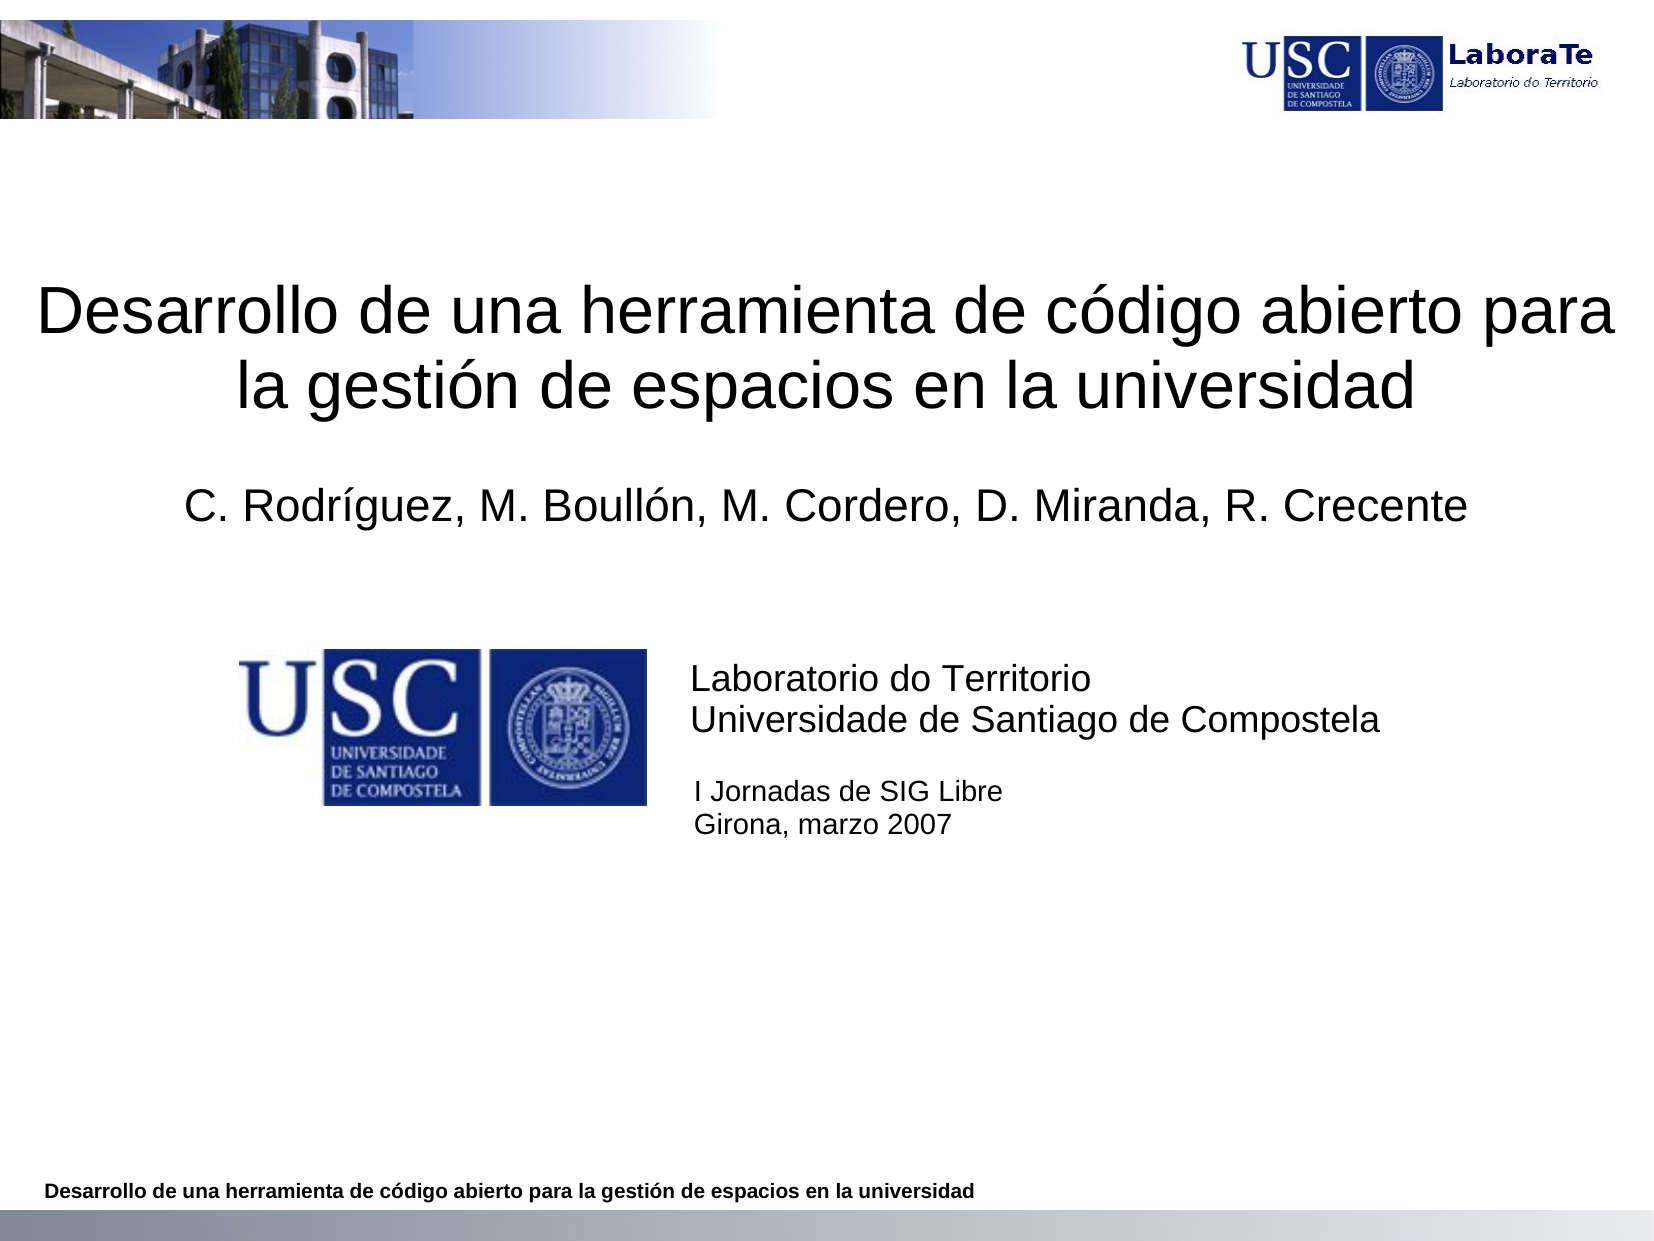

Desarrollo de una herramienta de código abierto para la gestión de espacios en la universidad
C. Rodríguez, M. Boullón, M. Cordero, D. Miranda, R. Crecente
Laboratorio do Territorio
Universidade de Santiago de Compostela
I Jornadas de SIG Libre
Girona, marzo 2007